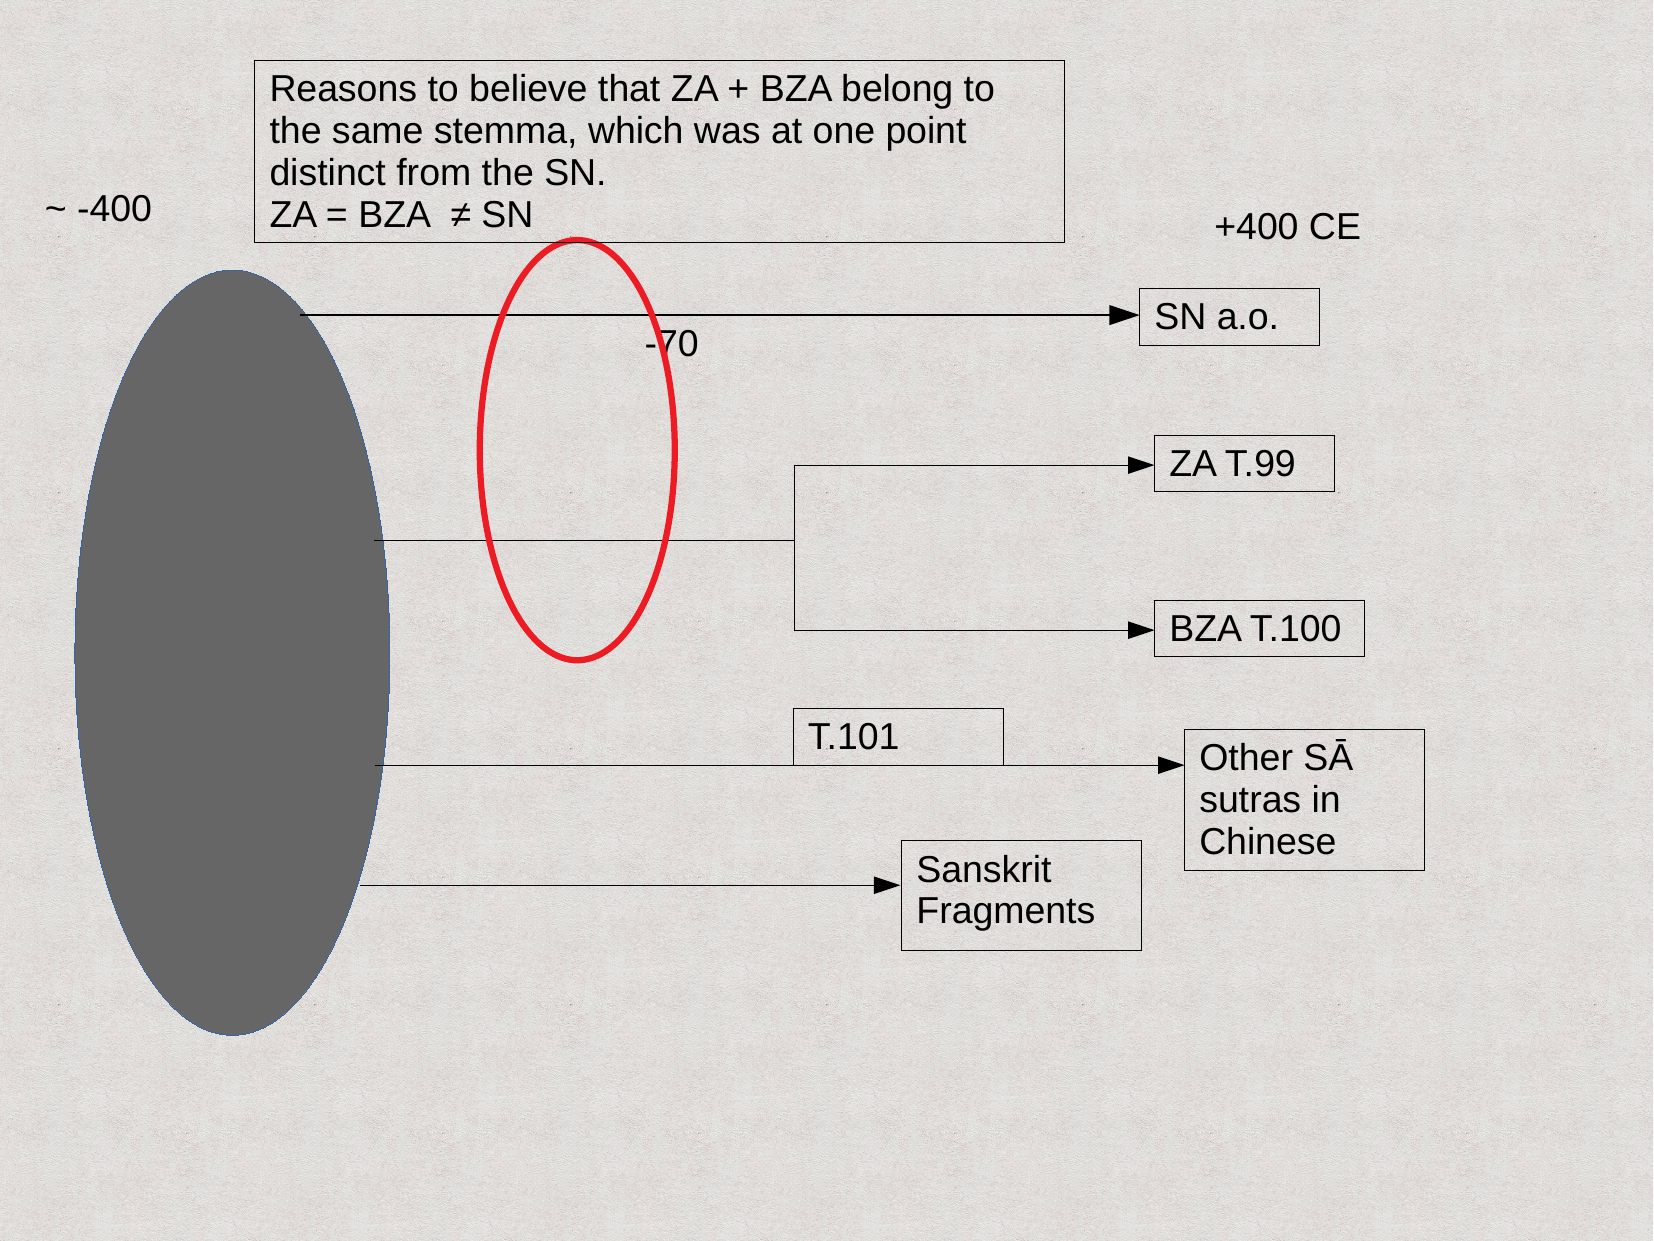

Reasons to believe that ZA + BZA belong to the same stemma, which was at one point distinct from the SN.
ZA = BZA ≠ SN
~ -400
+400 CE
SN a.o.
-70
ZA T.99
BZA T.100
T.101
Other SĀ sutras in Chinese
Sanskrit
Fragments